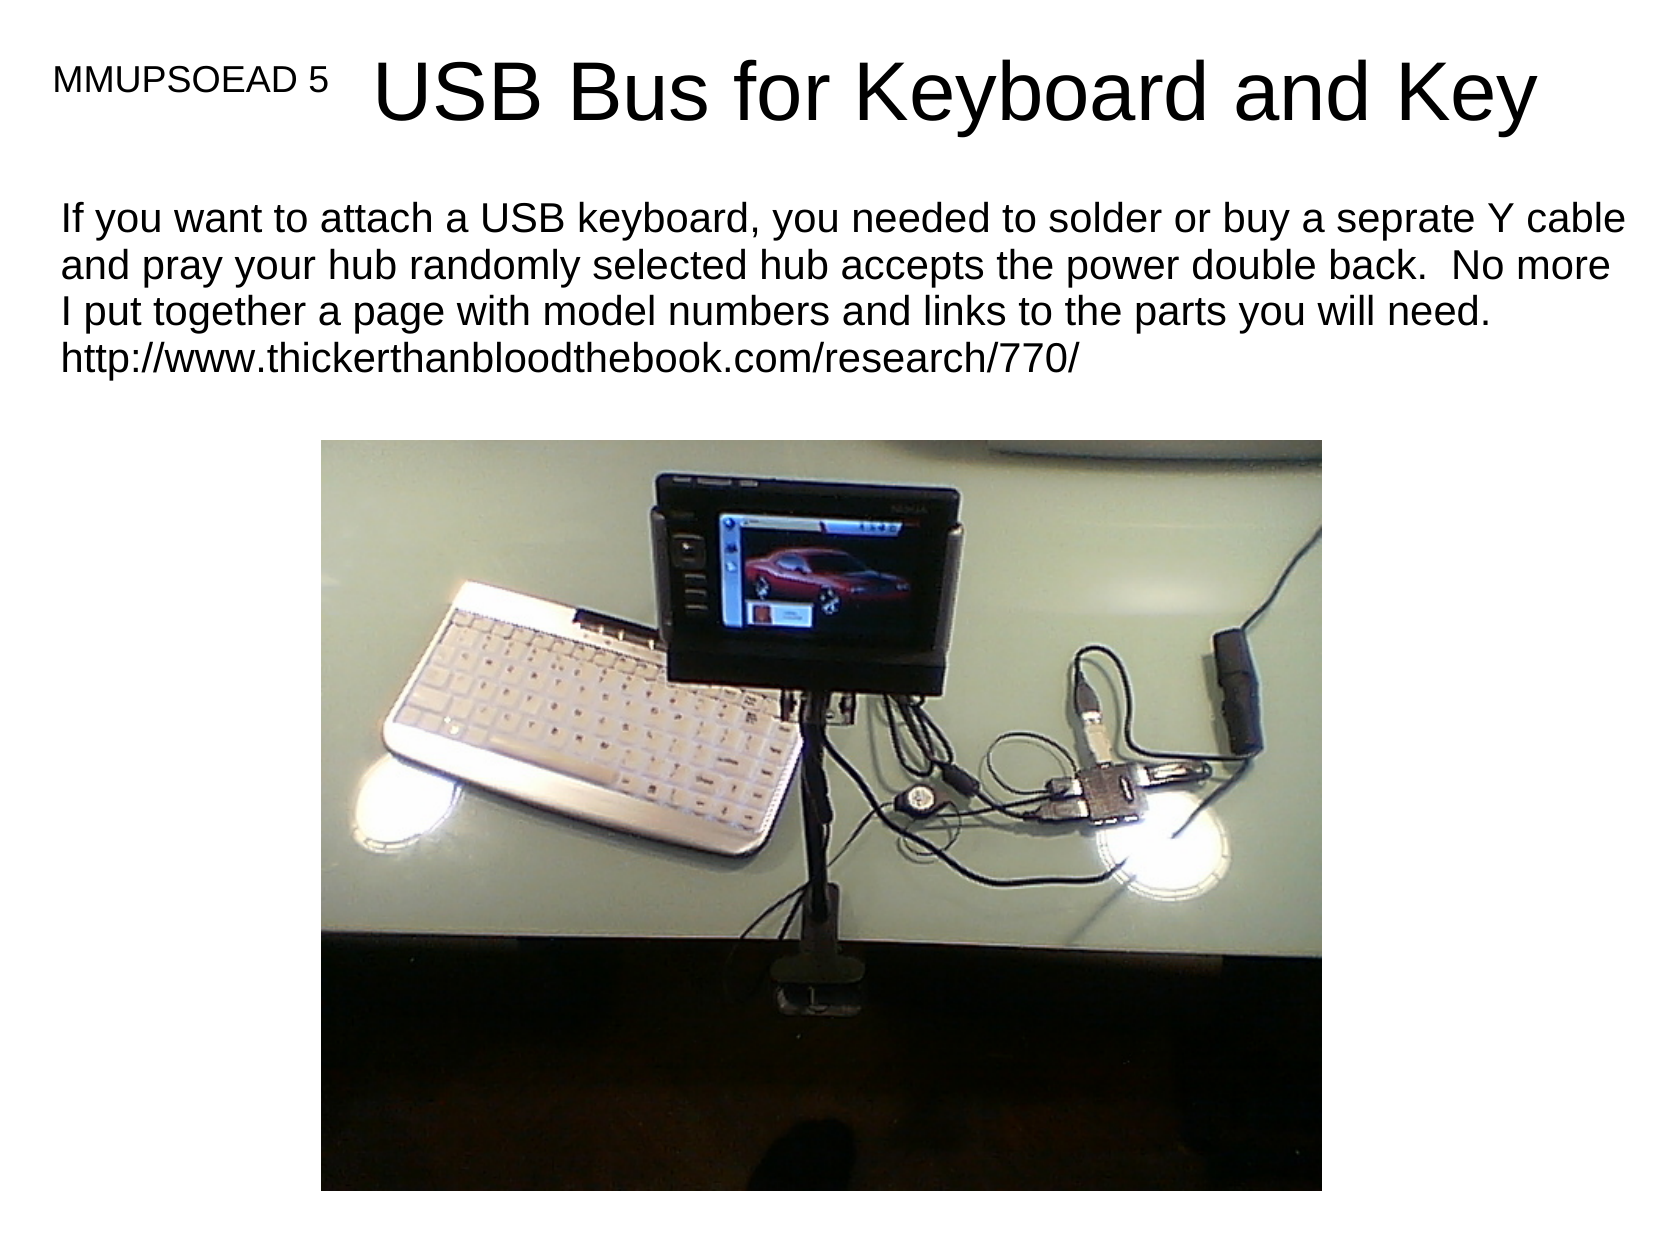

USB Bus for Keyboard and Key
MMUPSOEAD 5
If you want to attach a USB keyboard, you needed to solder or buy a seprate Y cable
and pray your hub randomly selected hub accepts the power double back. No more
I put together a page with model numbers and links to the parts you will need.
http://www.thickerthanbloodthebook.com/research/770/